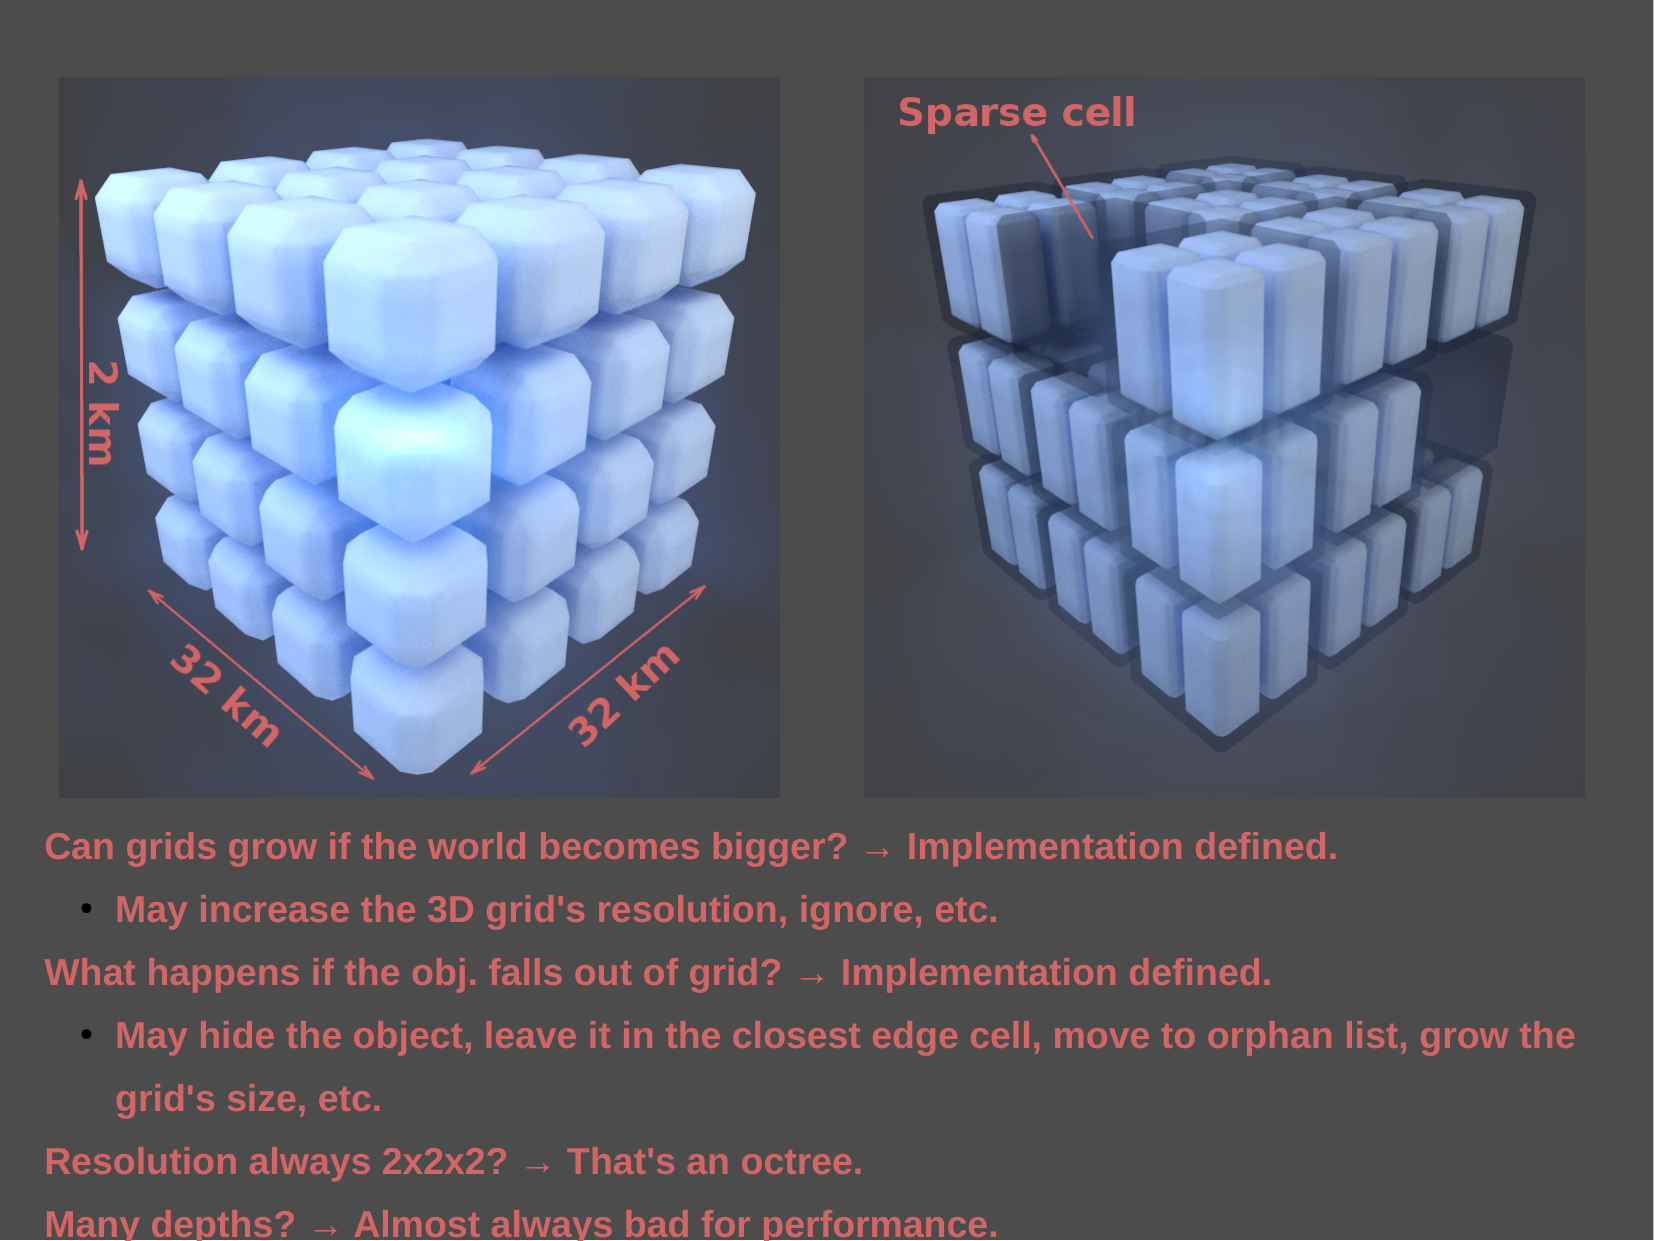

Can grids grow if the world becomes bigger? → Implementation defined.
May increase the 3D grid's resolution, ignore, etc.
What happens if the obj. falls out of grid? → Implementation defined.
May hide the object, leave it in the closest edge cell, move to orphan list, grow the grid's size, etc.
Resolution always 2x2x2? → That's an octree.
Many depths? → Almost always bad for performance.